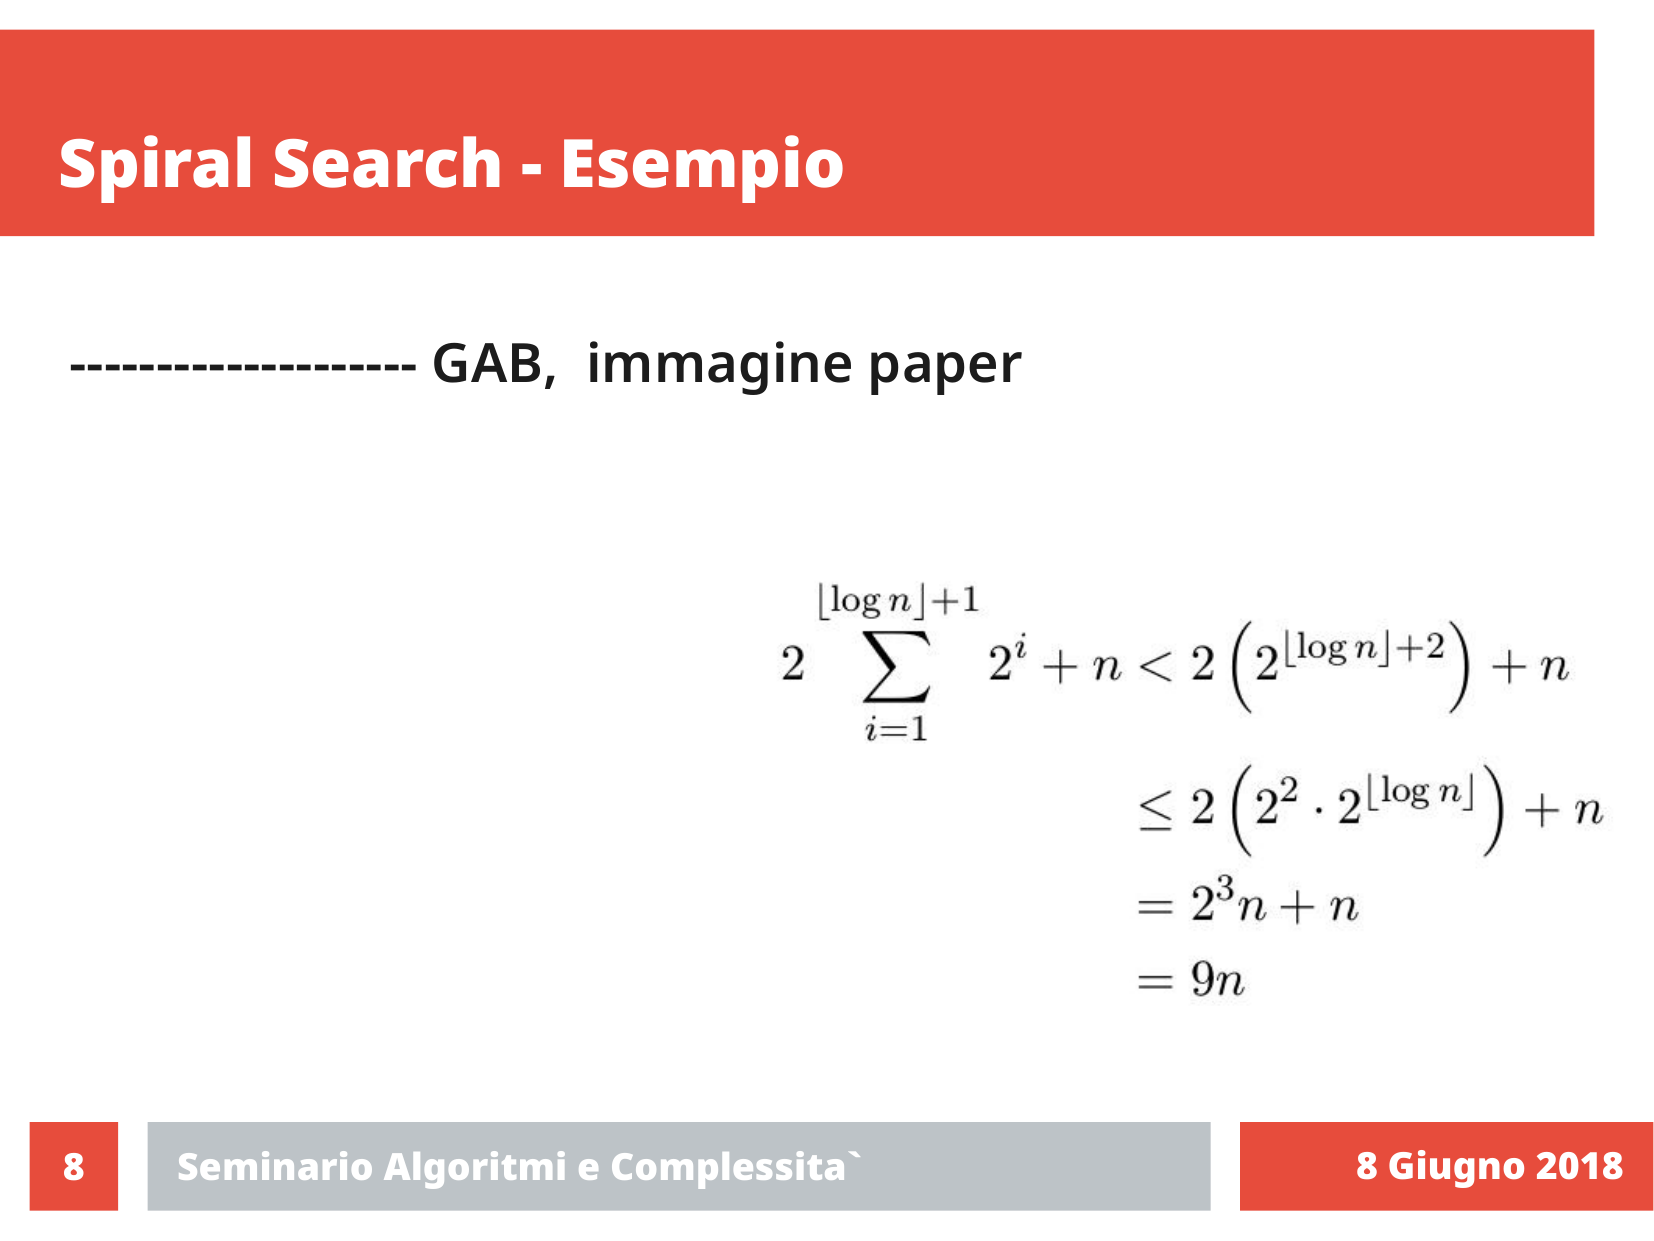

# Spiral Search - Esempio
-------------------- GAB, immagine paper
8
8 Giugno 2018